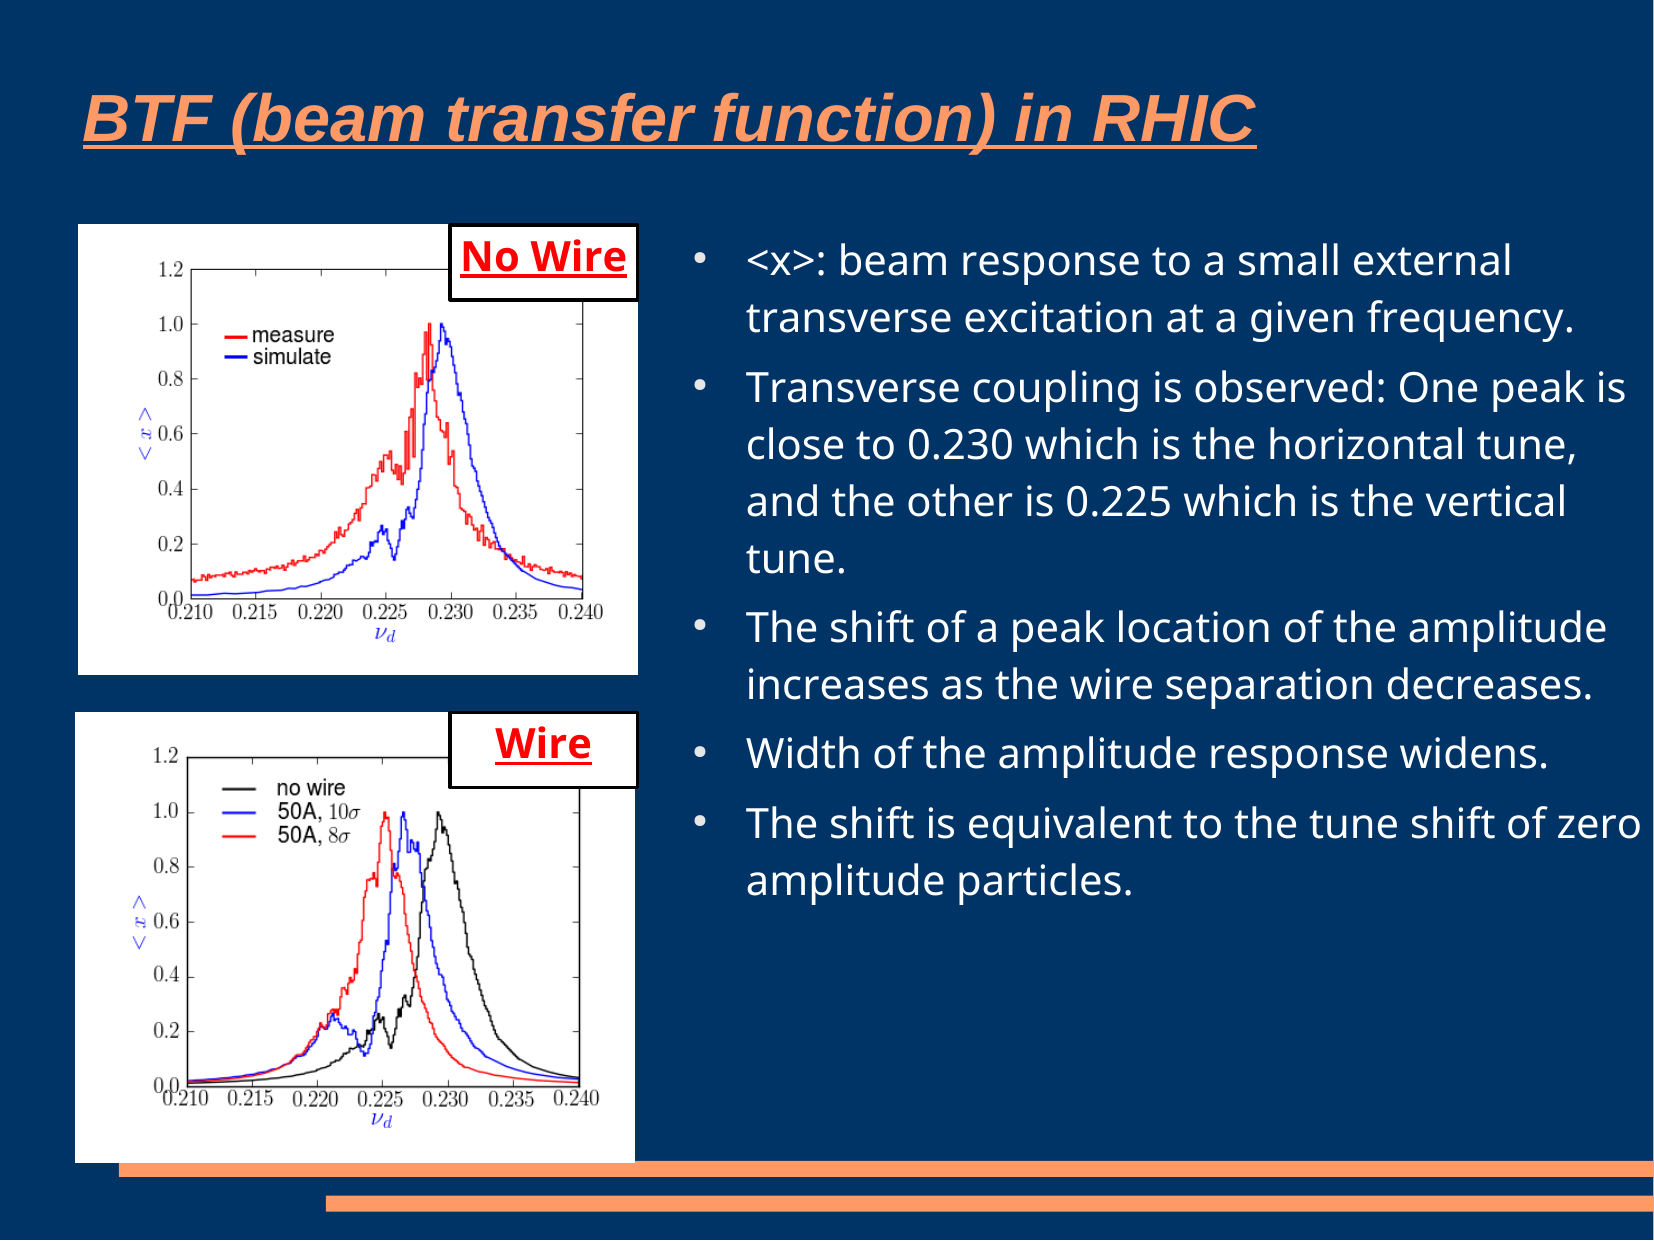

# BTF (beam transfer function) in RHIC
No Wire
<x>: beam response to a small external transverse excitation at a given frequency.
Transverse coupling is observed: One peak is close to 0.230 which is the horizontal tune, and the other is 0.225 which is the vertical tune.
The shift of a peak location of the amplitude increases as the wire separation decreases.
Width of the amplitude response widens.
The shift is equivalent to the tune shift of zero amplitude particles.
Wire